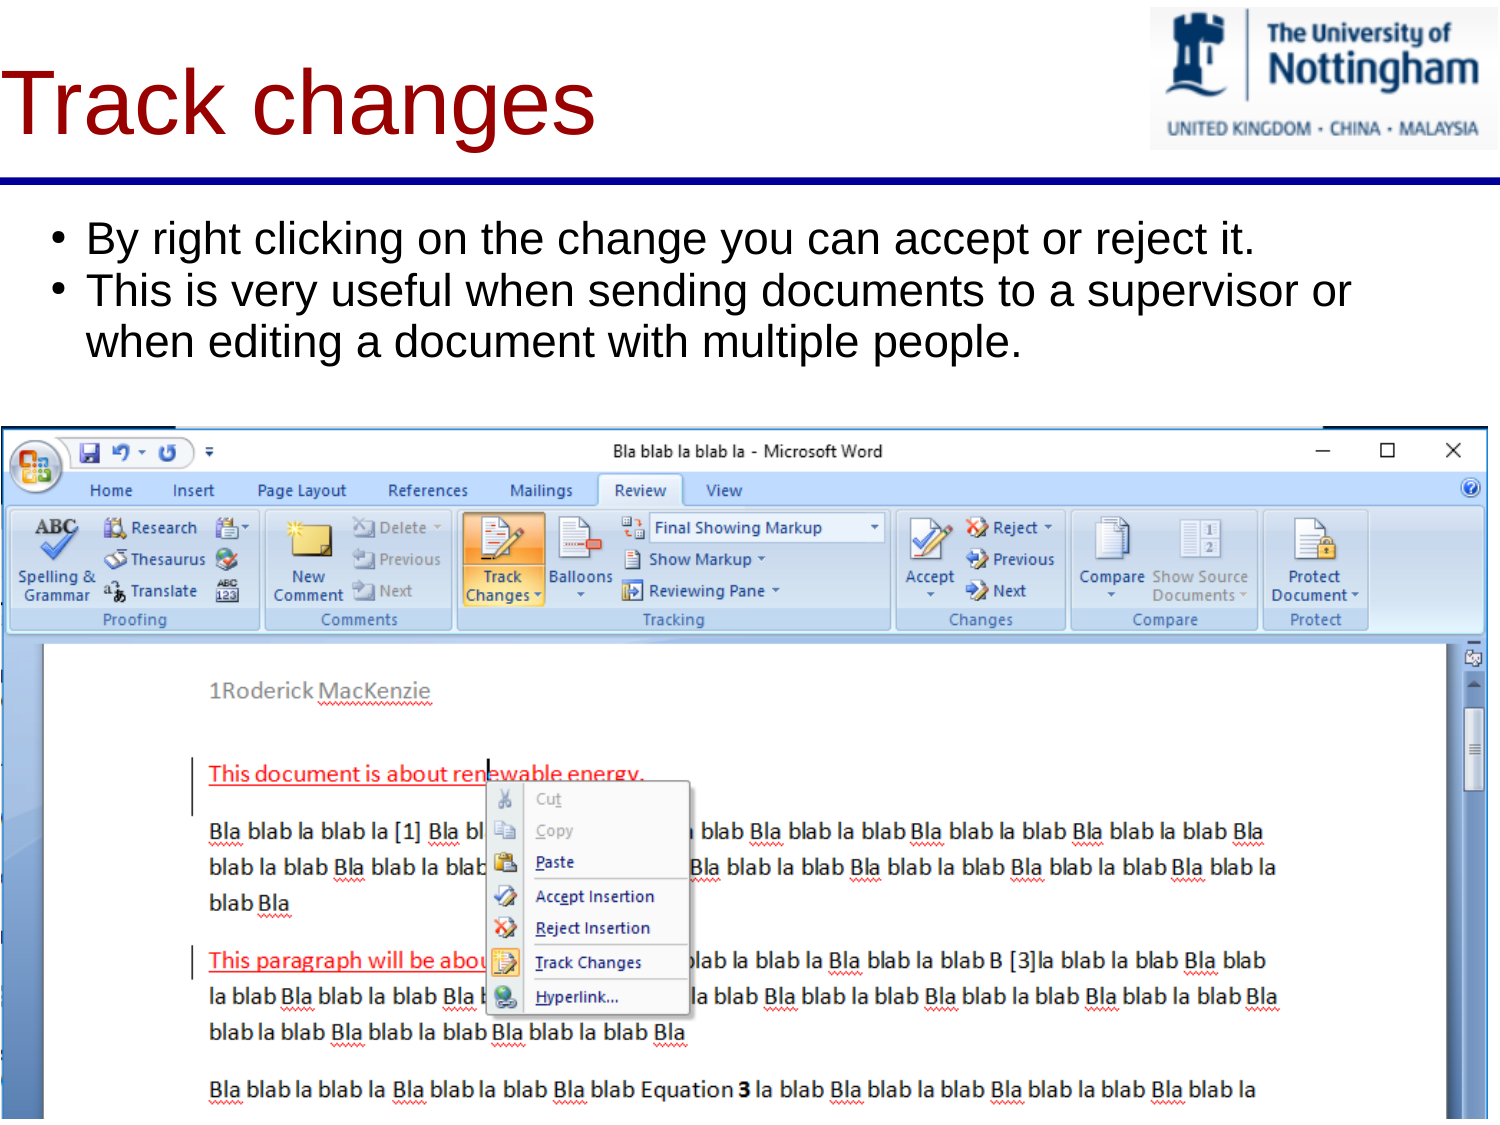

# Track changes
By right clicking on the change you can accept or reject it.
This is very useful when sending documents to a supervisor or when editing a document with multiple people.